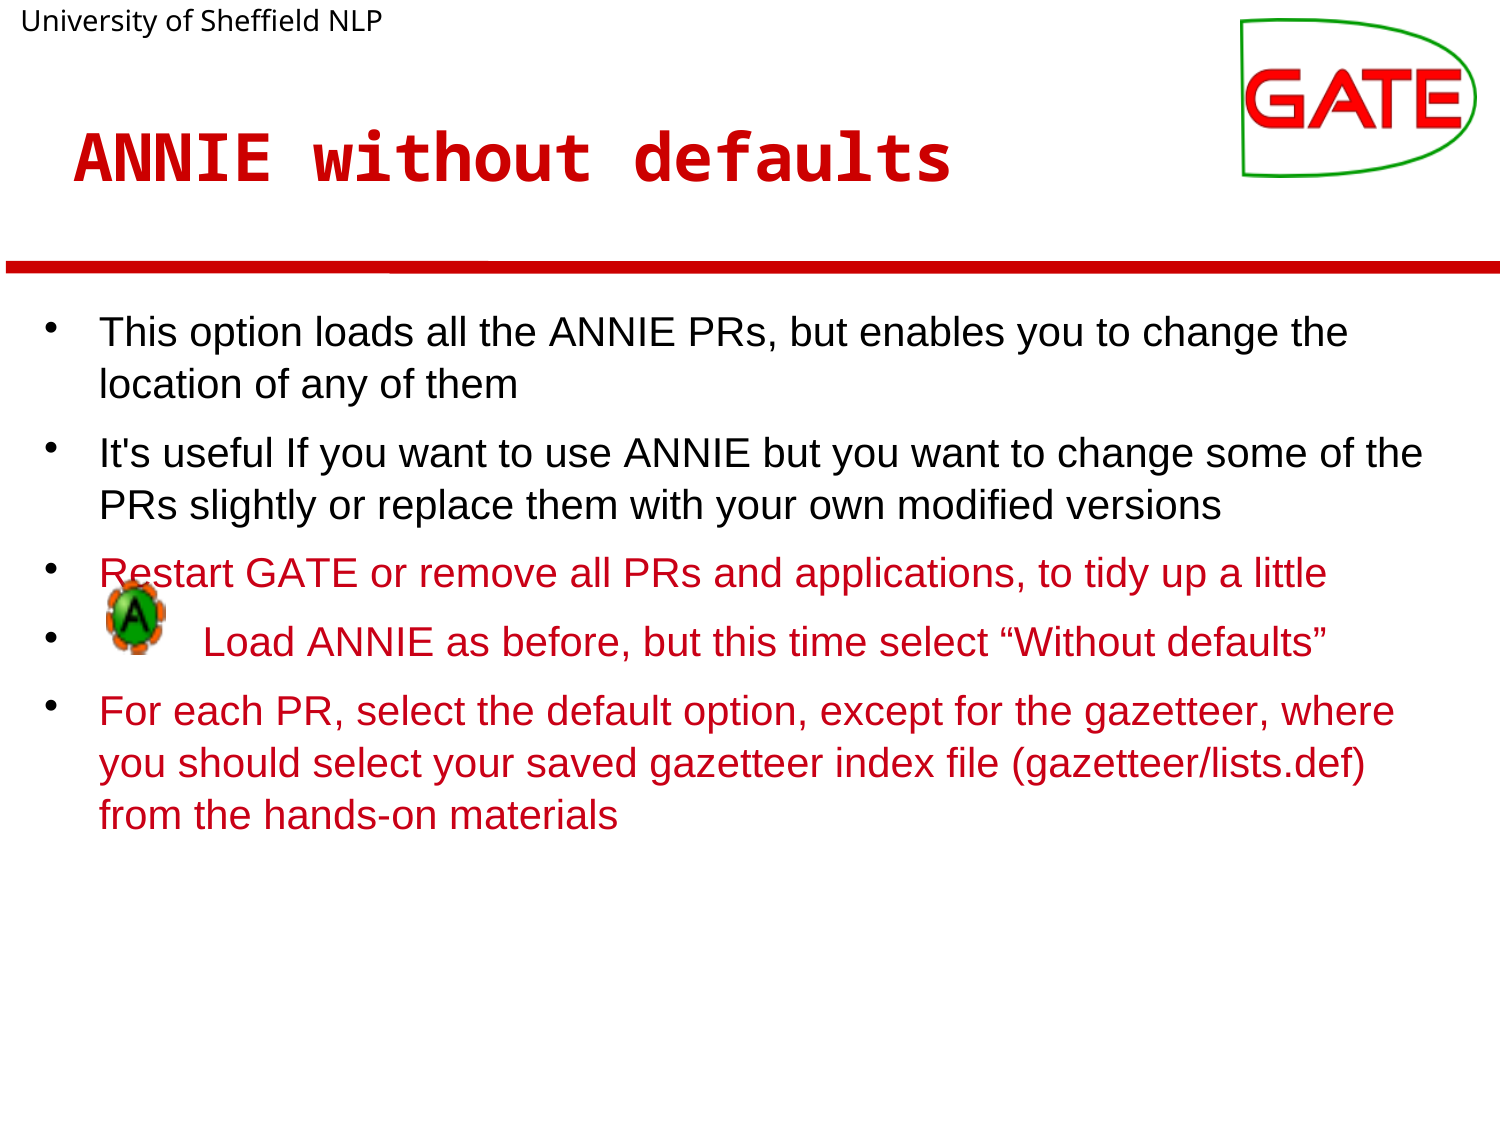

# ANNIE without defaults
This option loads all the ANNIE PRs, but enables you to change the location of any of them
It's useful If you want to use ANNIE but you want to change some of the PRs slightly or replace them with your own modified versions
Restart GATE or remove all PRs and applications, to tidy up a little
 Load ANNIE as before, but this time select “Without defaults”
For each PR, select the default option, except for the gazetteer, where you should select your saved gazetteer index file (gazetteer/lists.def) from the hands-on materials